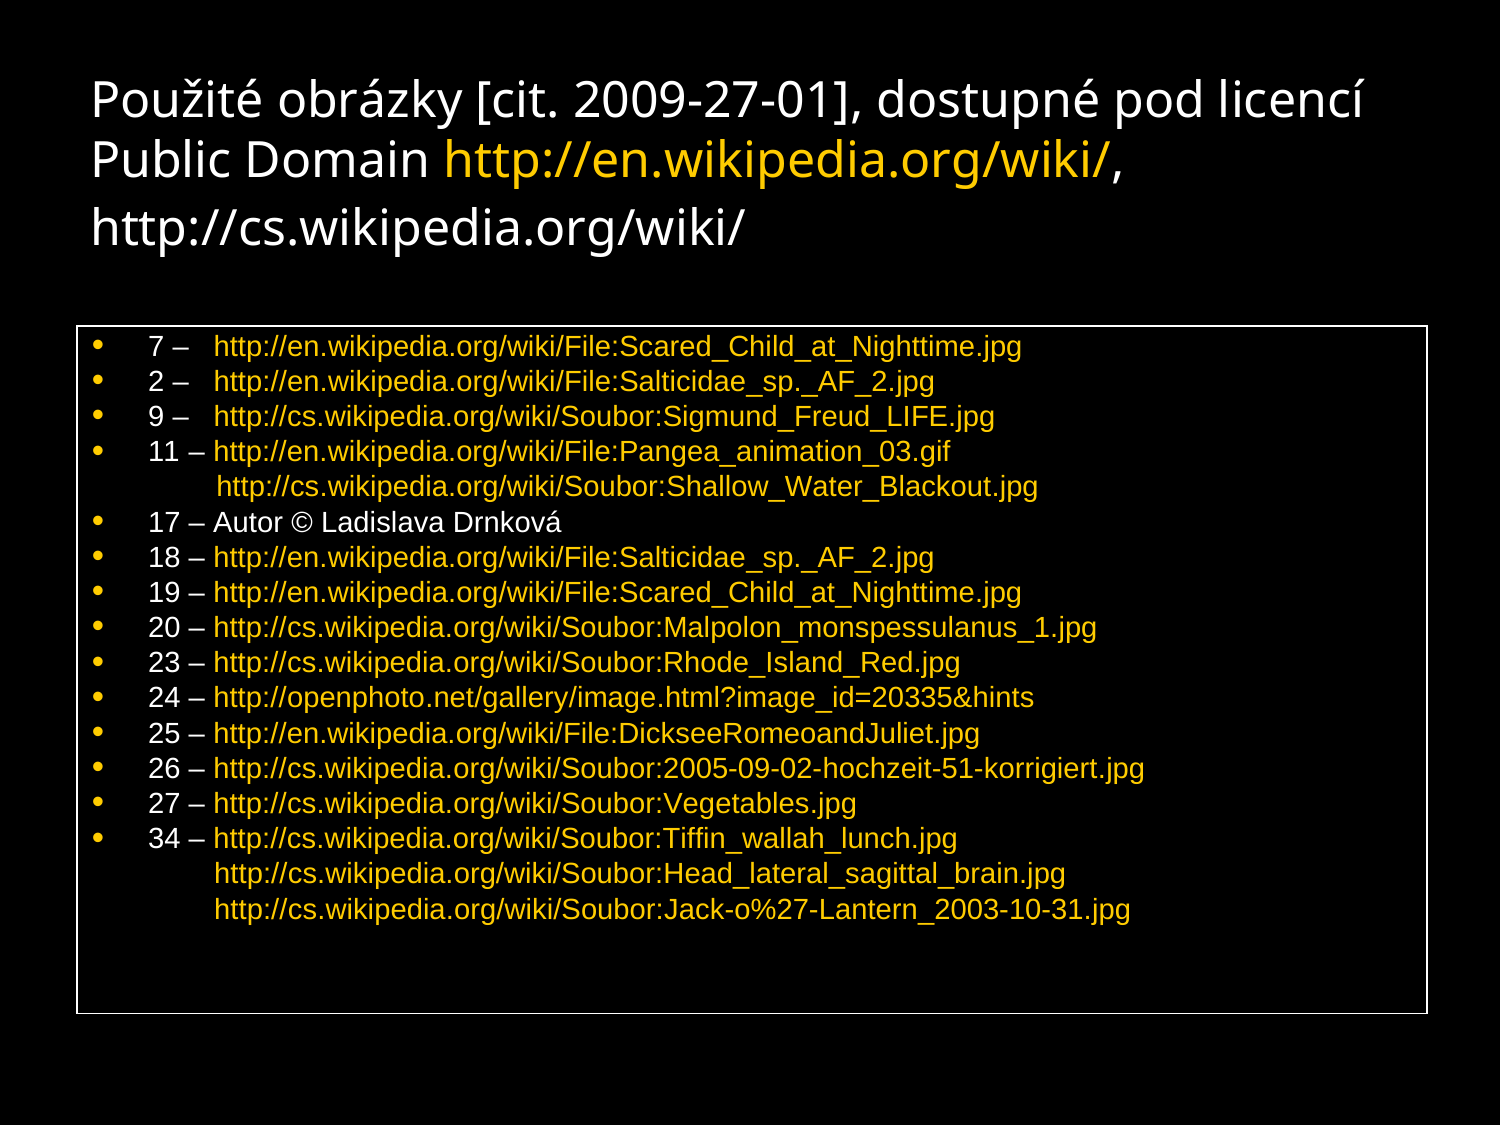

# Použité obrázky [cit. 2009-27-01], dostupné pod licencí Public Domain http://en.wikipedia.org/wiki/, http://cs.wikipedia.org/wiki/
7 – http://en.wikipedia.org/wiki/File:Scared_Child_at_Nighttime.jpg
2 – http://en.wikipedia.org/wiki/File:Salticidae_sp._AF_2.jpg
9 – http://cs.wikipedia.org/wiki/Soubor:Sigmund_Freud_LIFE.jpg
11 – http://en.wikipedia.org/wiki/File:Pangea_animation_03.gif
 http://cs.wikipedia.org/wiki/Soubor:Shallow_Water_Blackout.jpg
17 – Autor © Ladislava Drnková
18 – http://en.wikipedia.org/wiki/File:Salticidae_sp._AF_2.jpg
19 – http://en.wikipedia.org/wiki/File:Scared_Child_at_Nighttime.jpg
20 – http://cs.wikipedia.org/wiki/Soubor:Malpolon_monspessulanus_1.jpg
23 – http://cs.wikipedia.org/wiki/Soubor:Rhode_Island_Red.jpg
24 – http://openphoto.net/gallery/image.html?image_id=20335&hints
25 – http://en.wikipedia.org/wiki/File:DickseeRomeoandJuliet.jpg
26 – http://cs.wikipedia.org/wiki/Soubor:2005-09-02-hochzeit-51-korrigiert.jpg
27 – http://cs.wikipedia.org/wiki/Soubor:Vegetables.jpg
34 – http://cs.wikipedia.org/wiki/Soubor:Tiffin_wallah_lunch.jpg
	 http://cs.wikipedia.org/wiki/Soubor:Head_lateral_sagittal_brain.jpg
	 http://cs.wikipedia.org/wiki/Soubor:Jack-o%27-Lantern_2003-10-31.jpg